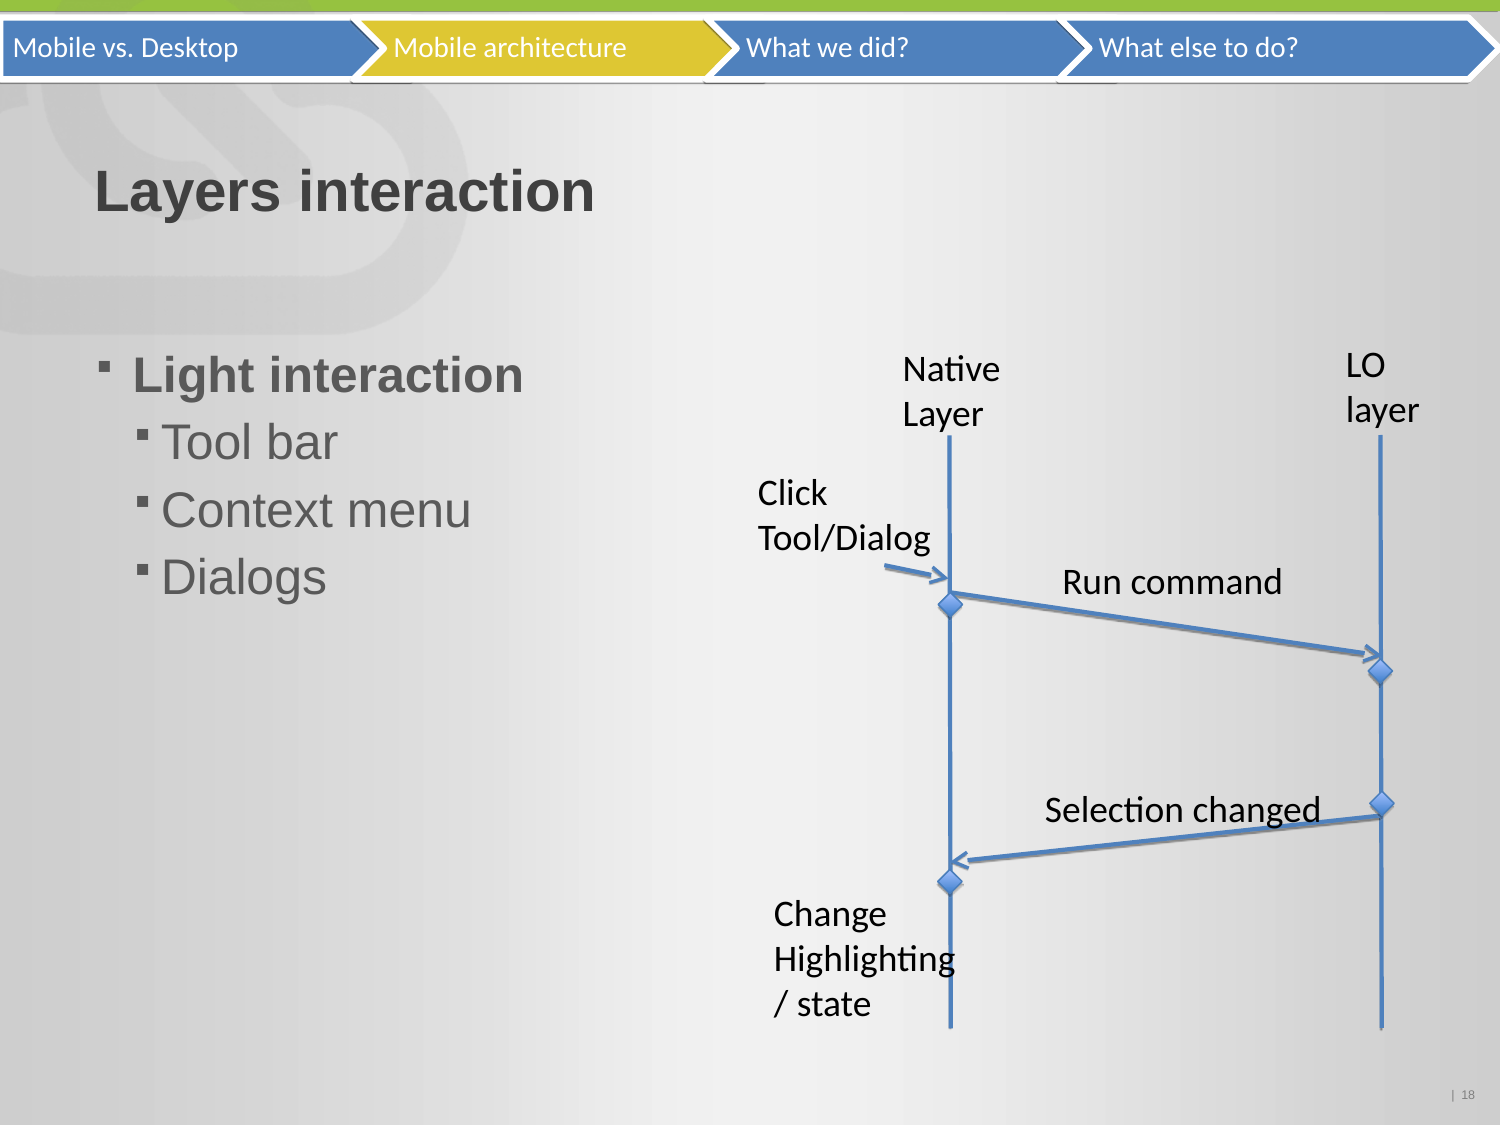

Mobile vs. Desktop
Mobile architecture
What we did?
What else to do?
# Layers interaction
LO
layer
Light interaction
Tool bar
Context menu
Dialogs
Native
Layer
Click
Tool/Dialog
Run command
Selection changed
Change
Highlighting
/ state